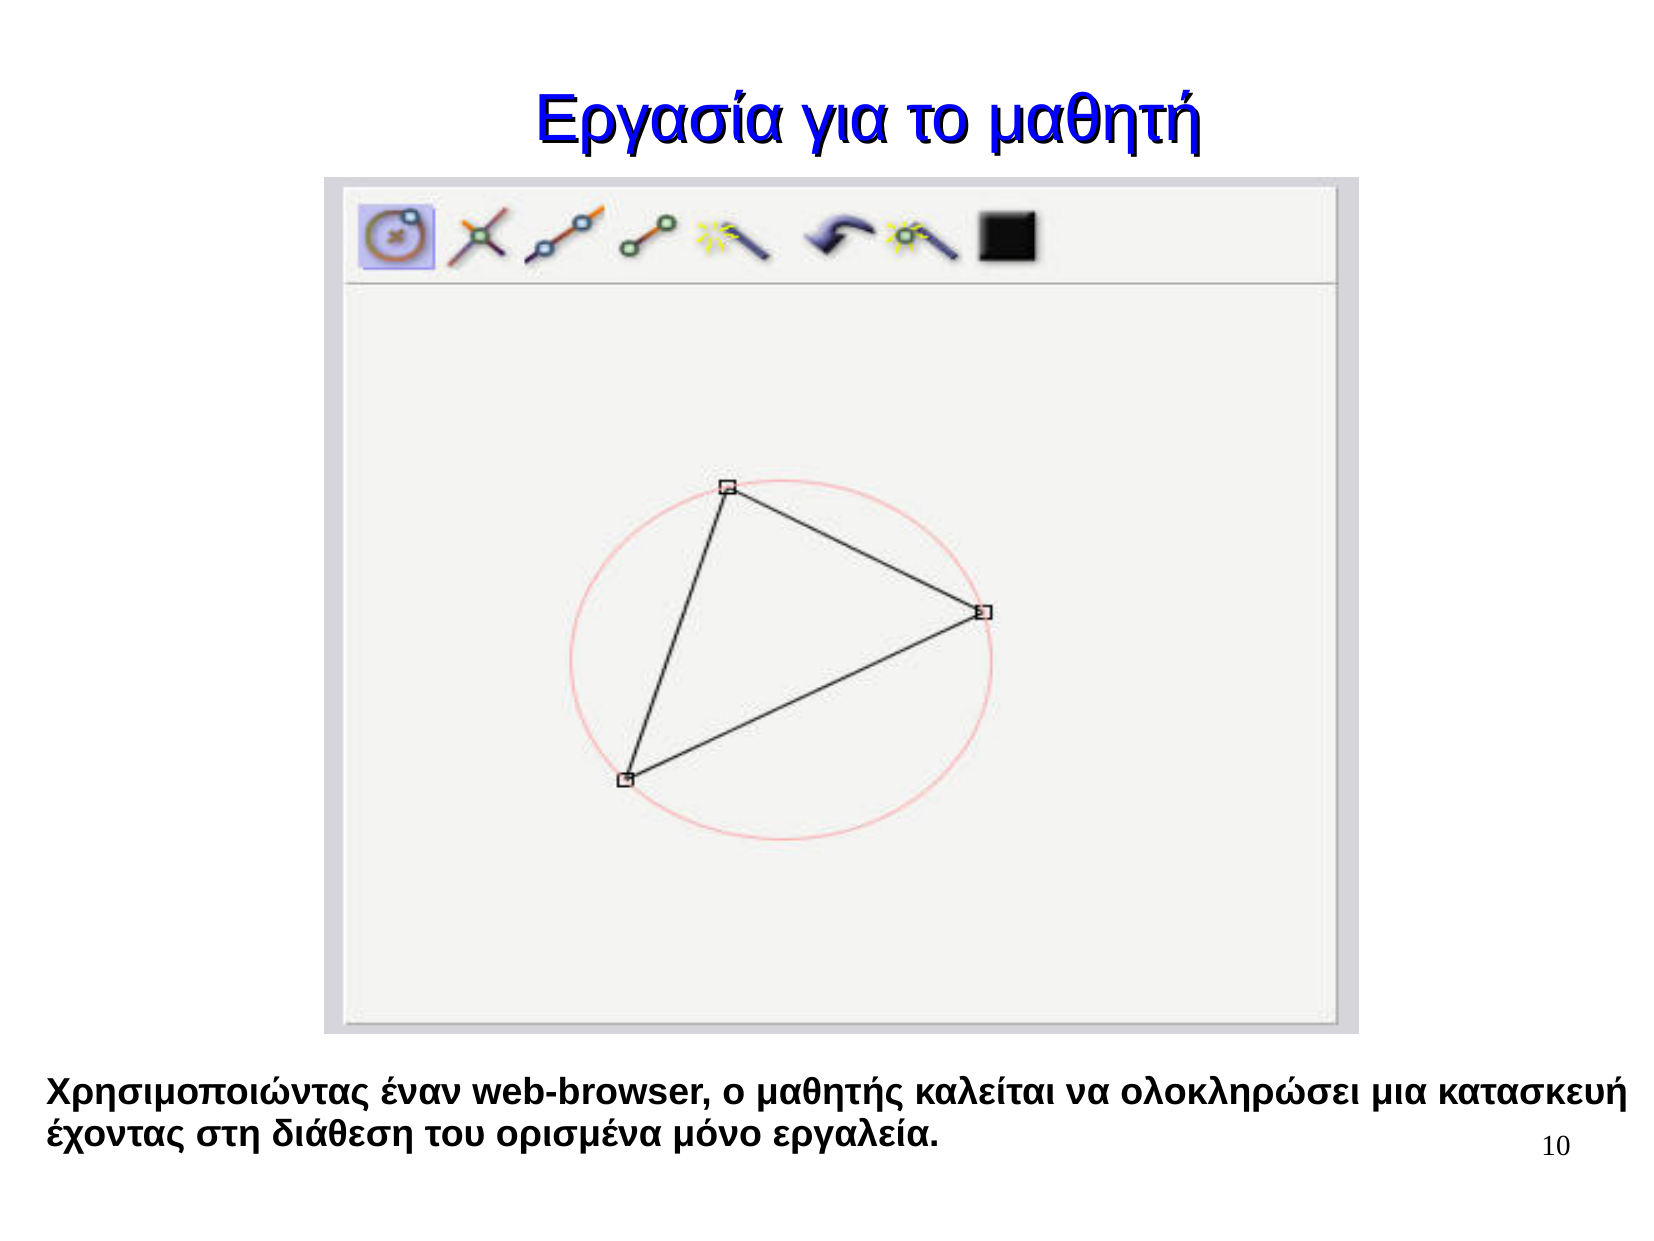

Εργασία για το μαθητή
Χρησιμοποιώντας έναν web-browser, ο μαθητής καλείται να ολοκληρώσει μια κατασκευή
έχοντας στη διάθεση του ορισμένα μόνο εργαλεία.
10